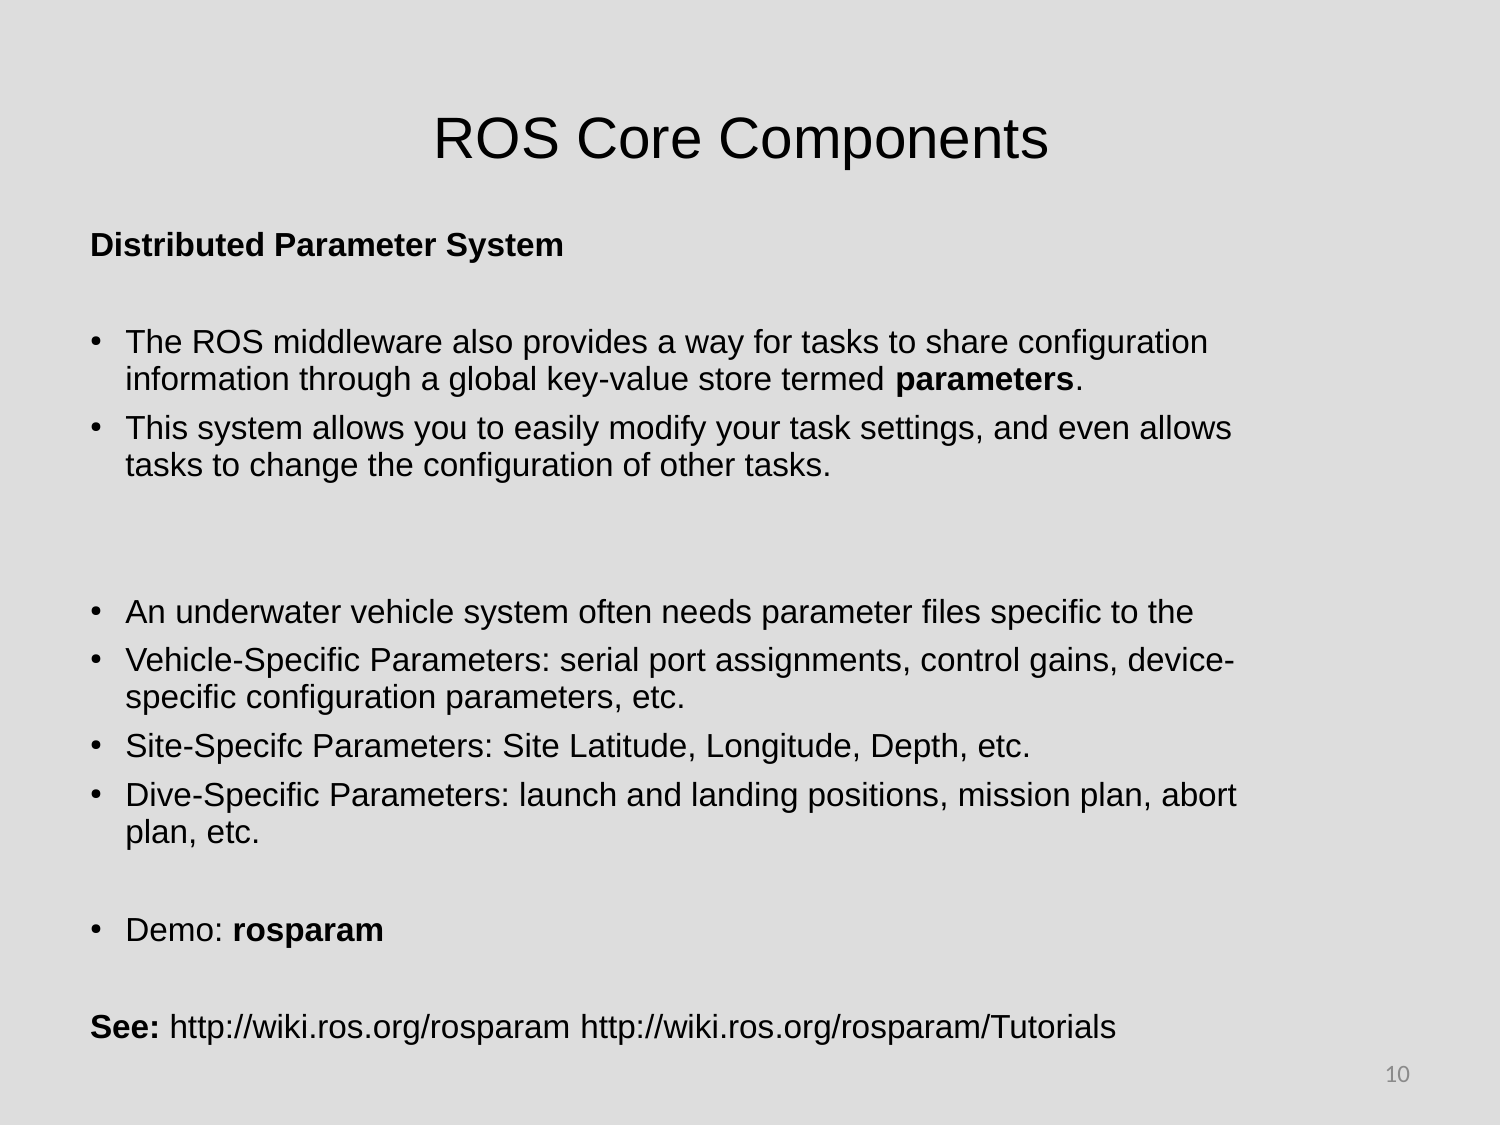

# ROS Core Components
Distributed Parameter System
The ROS middleware also provides a way for tasks to share configuration information through a global key-value store termed parameters.
This system allows you to easily modify your task settings, and even allows tasks to change the configuration of other tasks.
An underwater vehicle system often needs parameter files specific to the
Vehicle-Specific Parameters: serial port assignments, control gains, device-specific configuration parameters, etc.
Site-Specifc Parameters: Site Latitude, Longitude, Depth, etc.
Dive-Specific Parameters: launch and landing positions, mission plan, abort plan, etc.
Demo: rosparam
See: http://wiki.ros.org/rosparam http://wiki.ros.org/rosparam/Tutorials
Oct 9, 2017
10